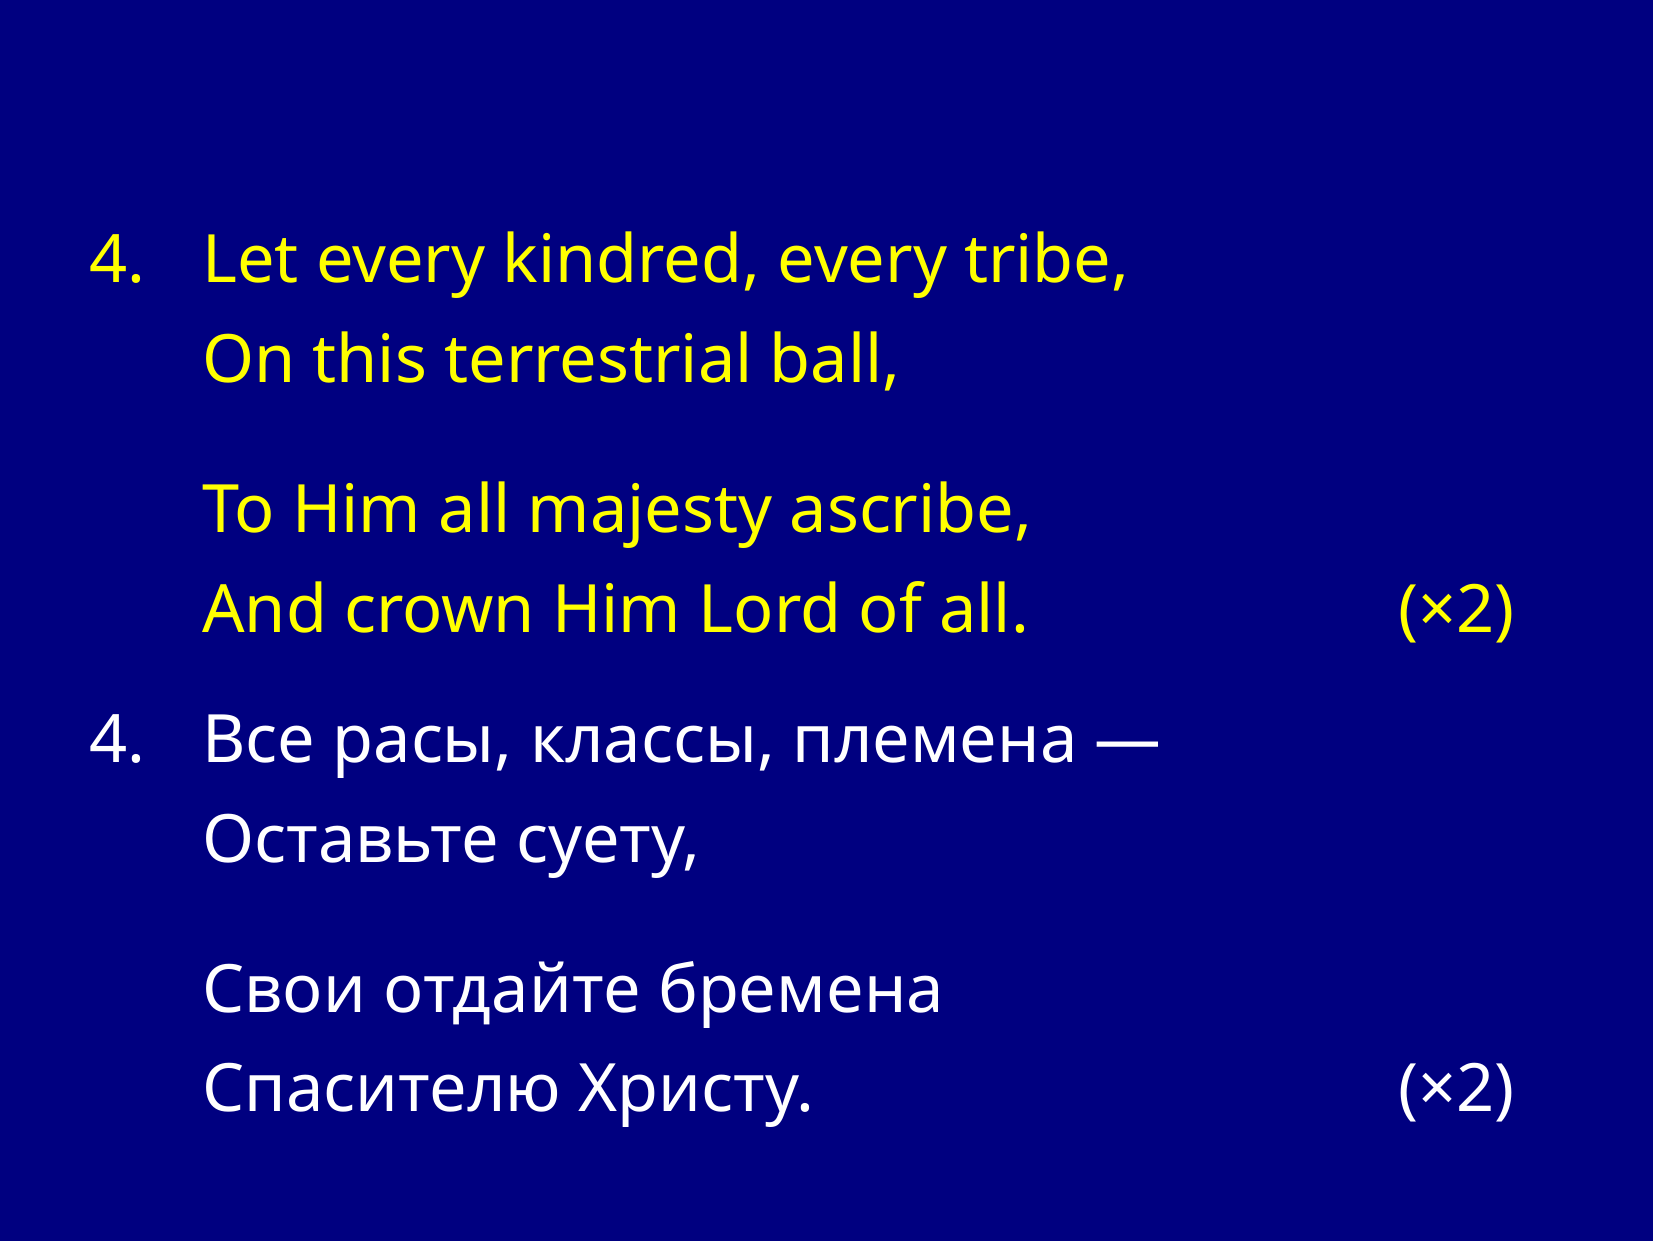

4.	Let every kindred, every tribe,
	On this terrestrial ball,
	To Him all majesty ascribe,
	And crown Him Lord of all.	(×2)
4.	Все расы, классы, племена —
	Оставьте суету,
	Свои отдайте бремена
	Спасителю Христу.	(×2)